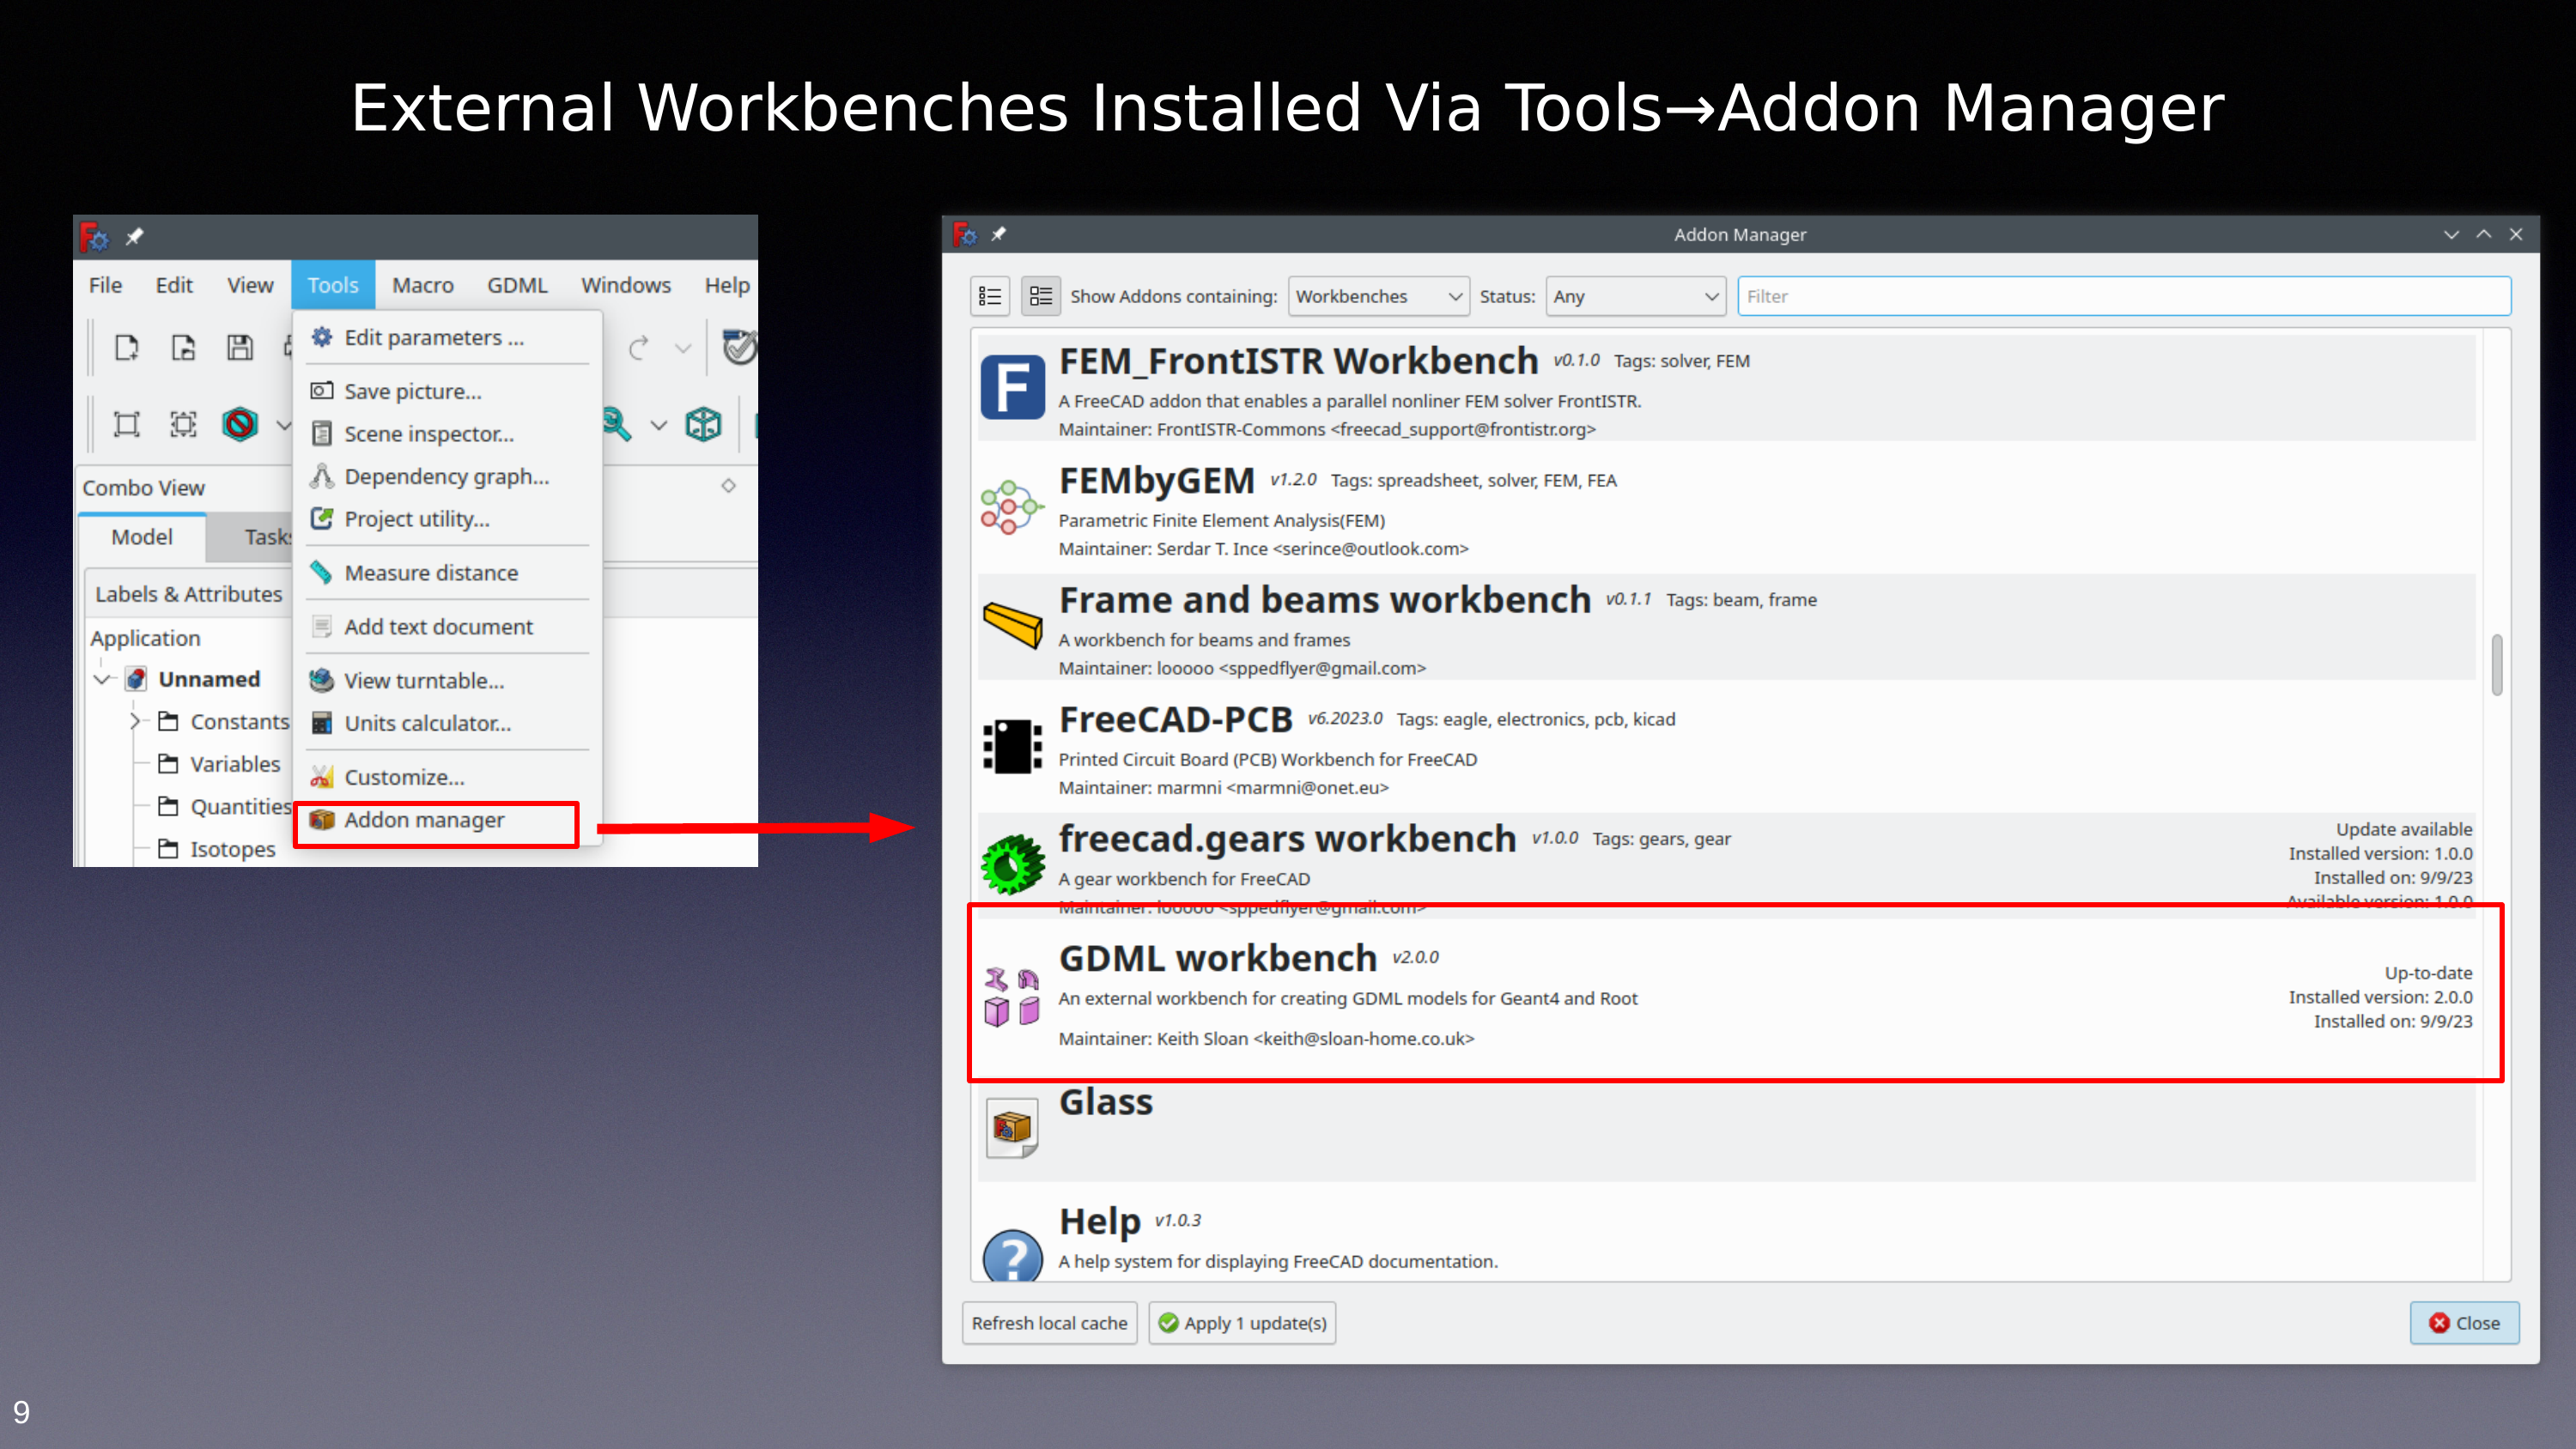

External Workbenches Installed Via Tools→Addon Manager
9